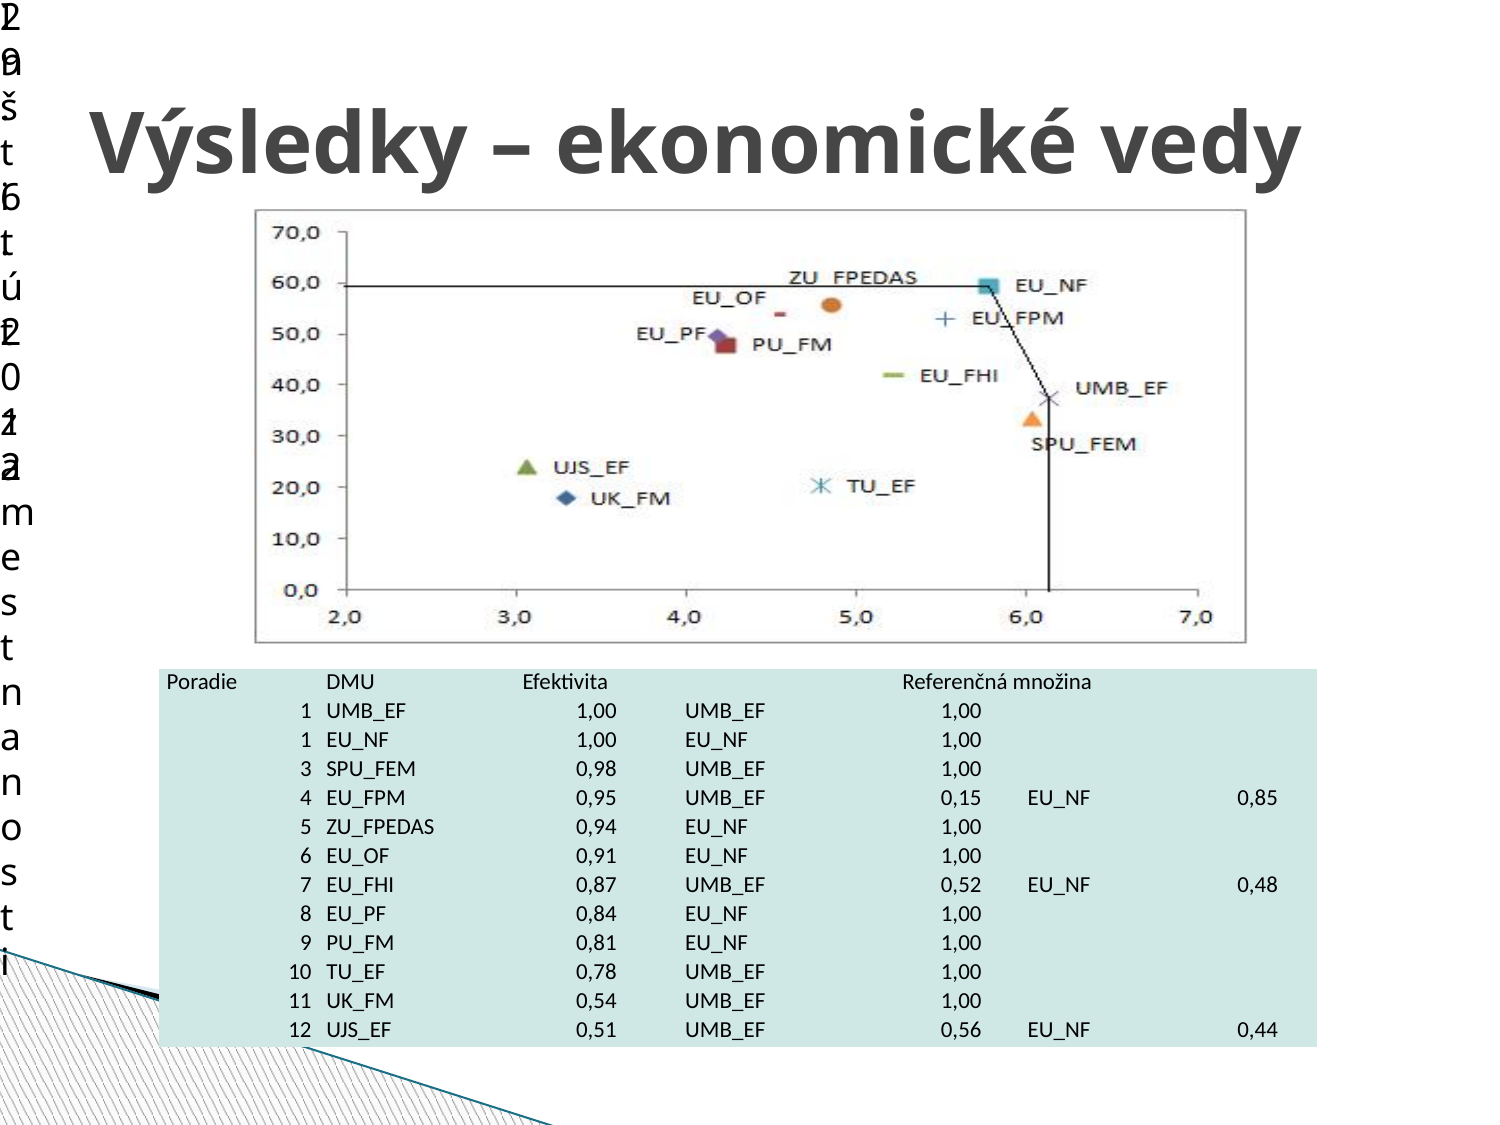

29. 6. 2012
Inštitút zamestnanosti
# Výsledky – ekonomické vedy
| Poradie | DMU | Efektivita | Referenčná množina | | | |
| --- | --- | --- | --- | --- | --- | --- |
| 1 | UMB\_EF | 1,00 | UMB\_EF | 1,00 | | |
| 1 | EU\_NF | 1,00 | EU\_NF | 1,00 | | |
| 3 | SPU\_FEM | 0,98 | UMB\_EF | 1,00 | | |
| 4 | EU\_FPM | 0,95 | UMB\_EF | 0,15 | EU\_NF | 0,85 |
| 5 | ZU\_FPEDAS | 0,94 | EU\_NF | 1,00 | | |
| 6 | EU\_OF | 0,91 | EU\_NF | 1,00 | | |
| 7 | EU\_FHI | 0,87 | UMB\_EF | 0,52 | EU\_NF | 0,48 |
| 8 | EU\_PF | 0,84 | EU\_NF | 1,00 | | |
| 9 | PU\_FM | 0,81 | EU\_NF | 1,00 | | |
| 10 | TU\_EF | 0,78 | UMB\_EF | 1,00 | | |
| 11 | UK\_FM | 0,54 | UMB\_EF | 1,00 | | |
| 12 | UJS\_EF | 0,51 | UMB\_EF | 0,56 | EU\_NF | 0,44 |